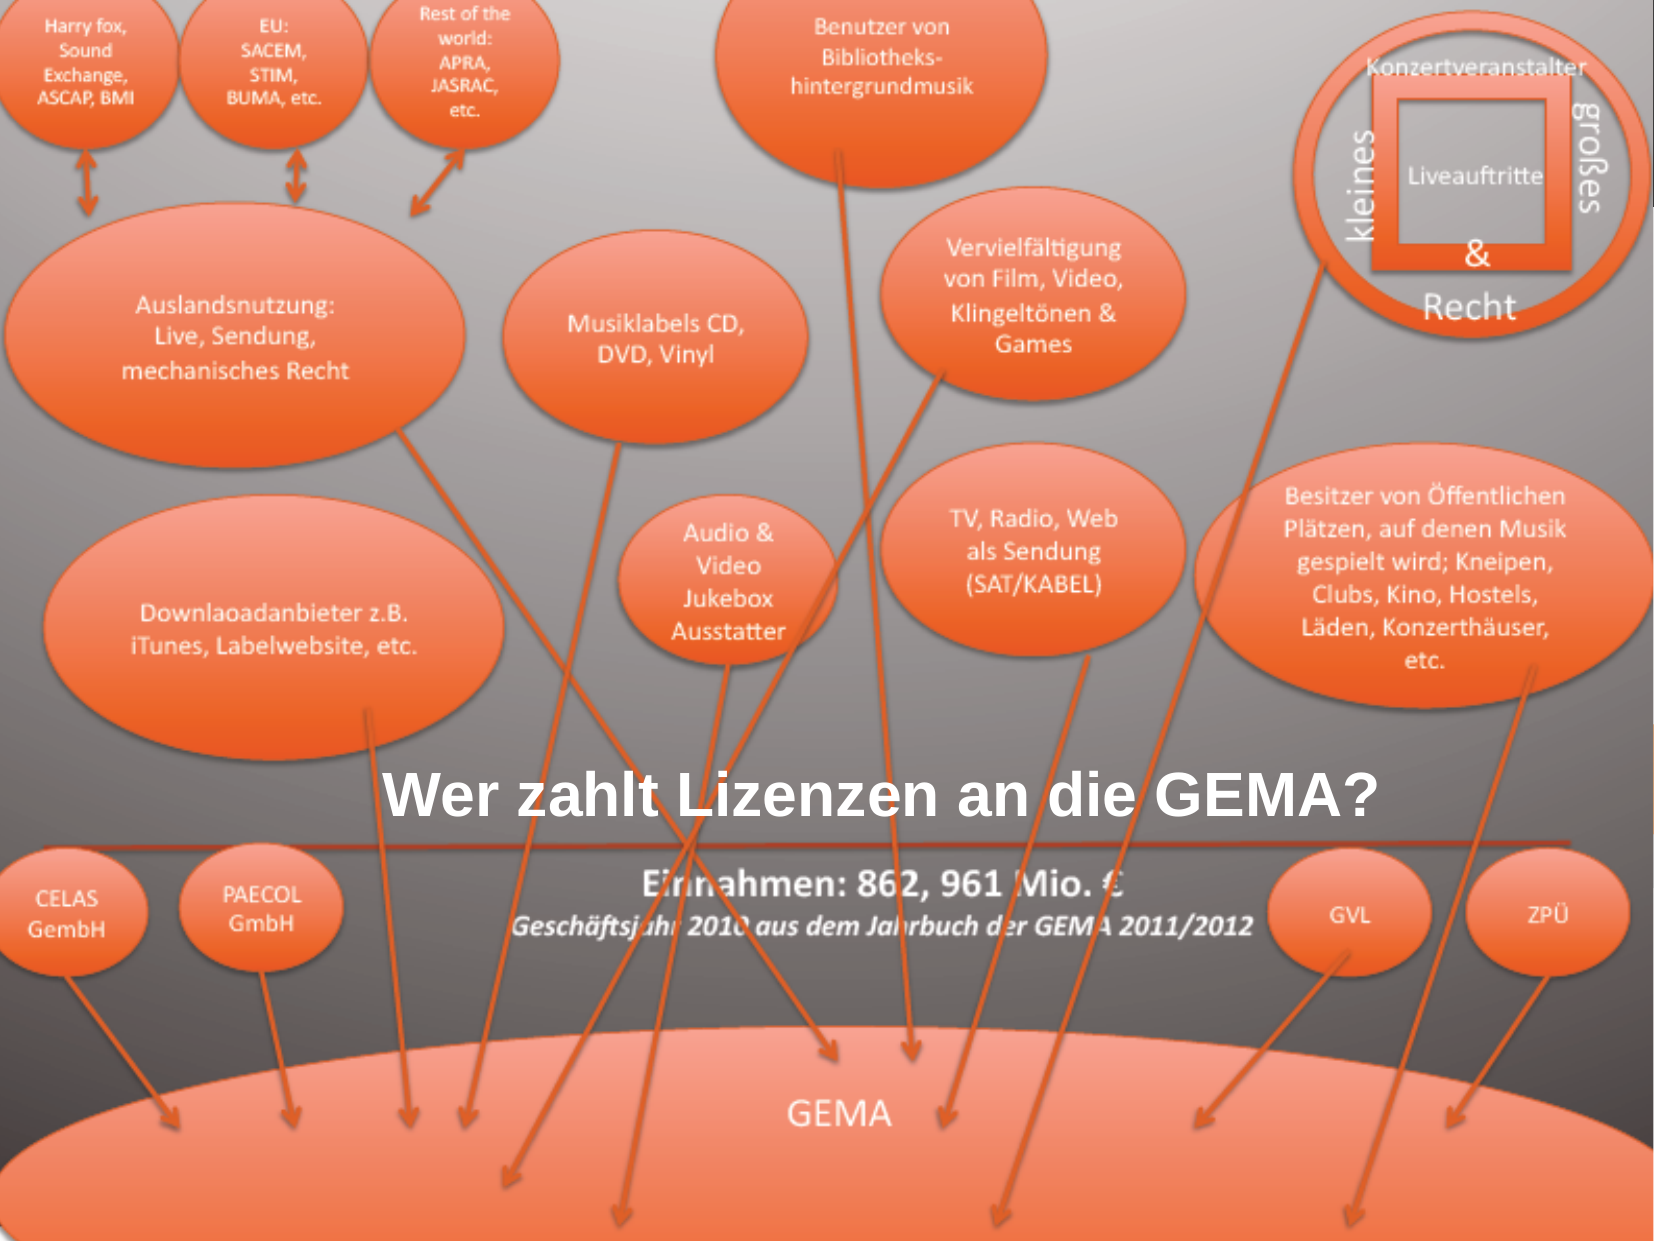

#
Wer zahlt Lizenzen an die GEMA?